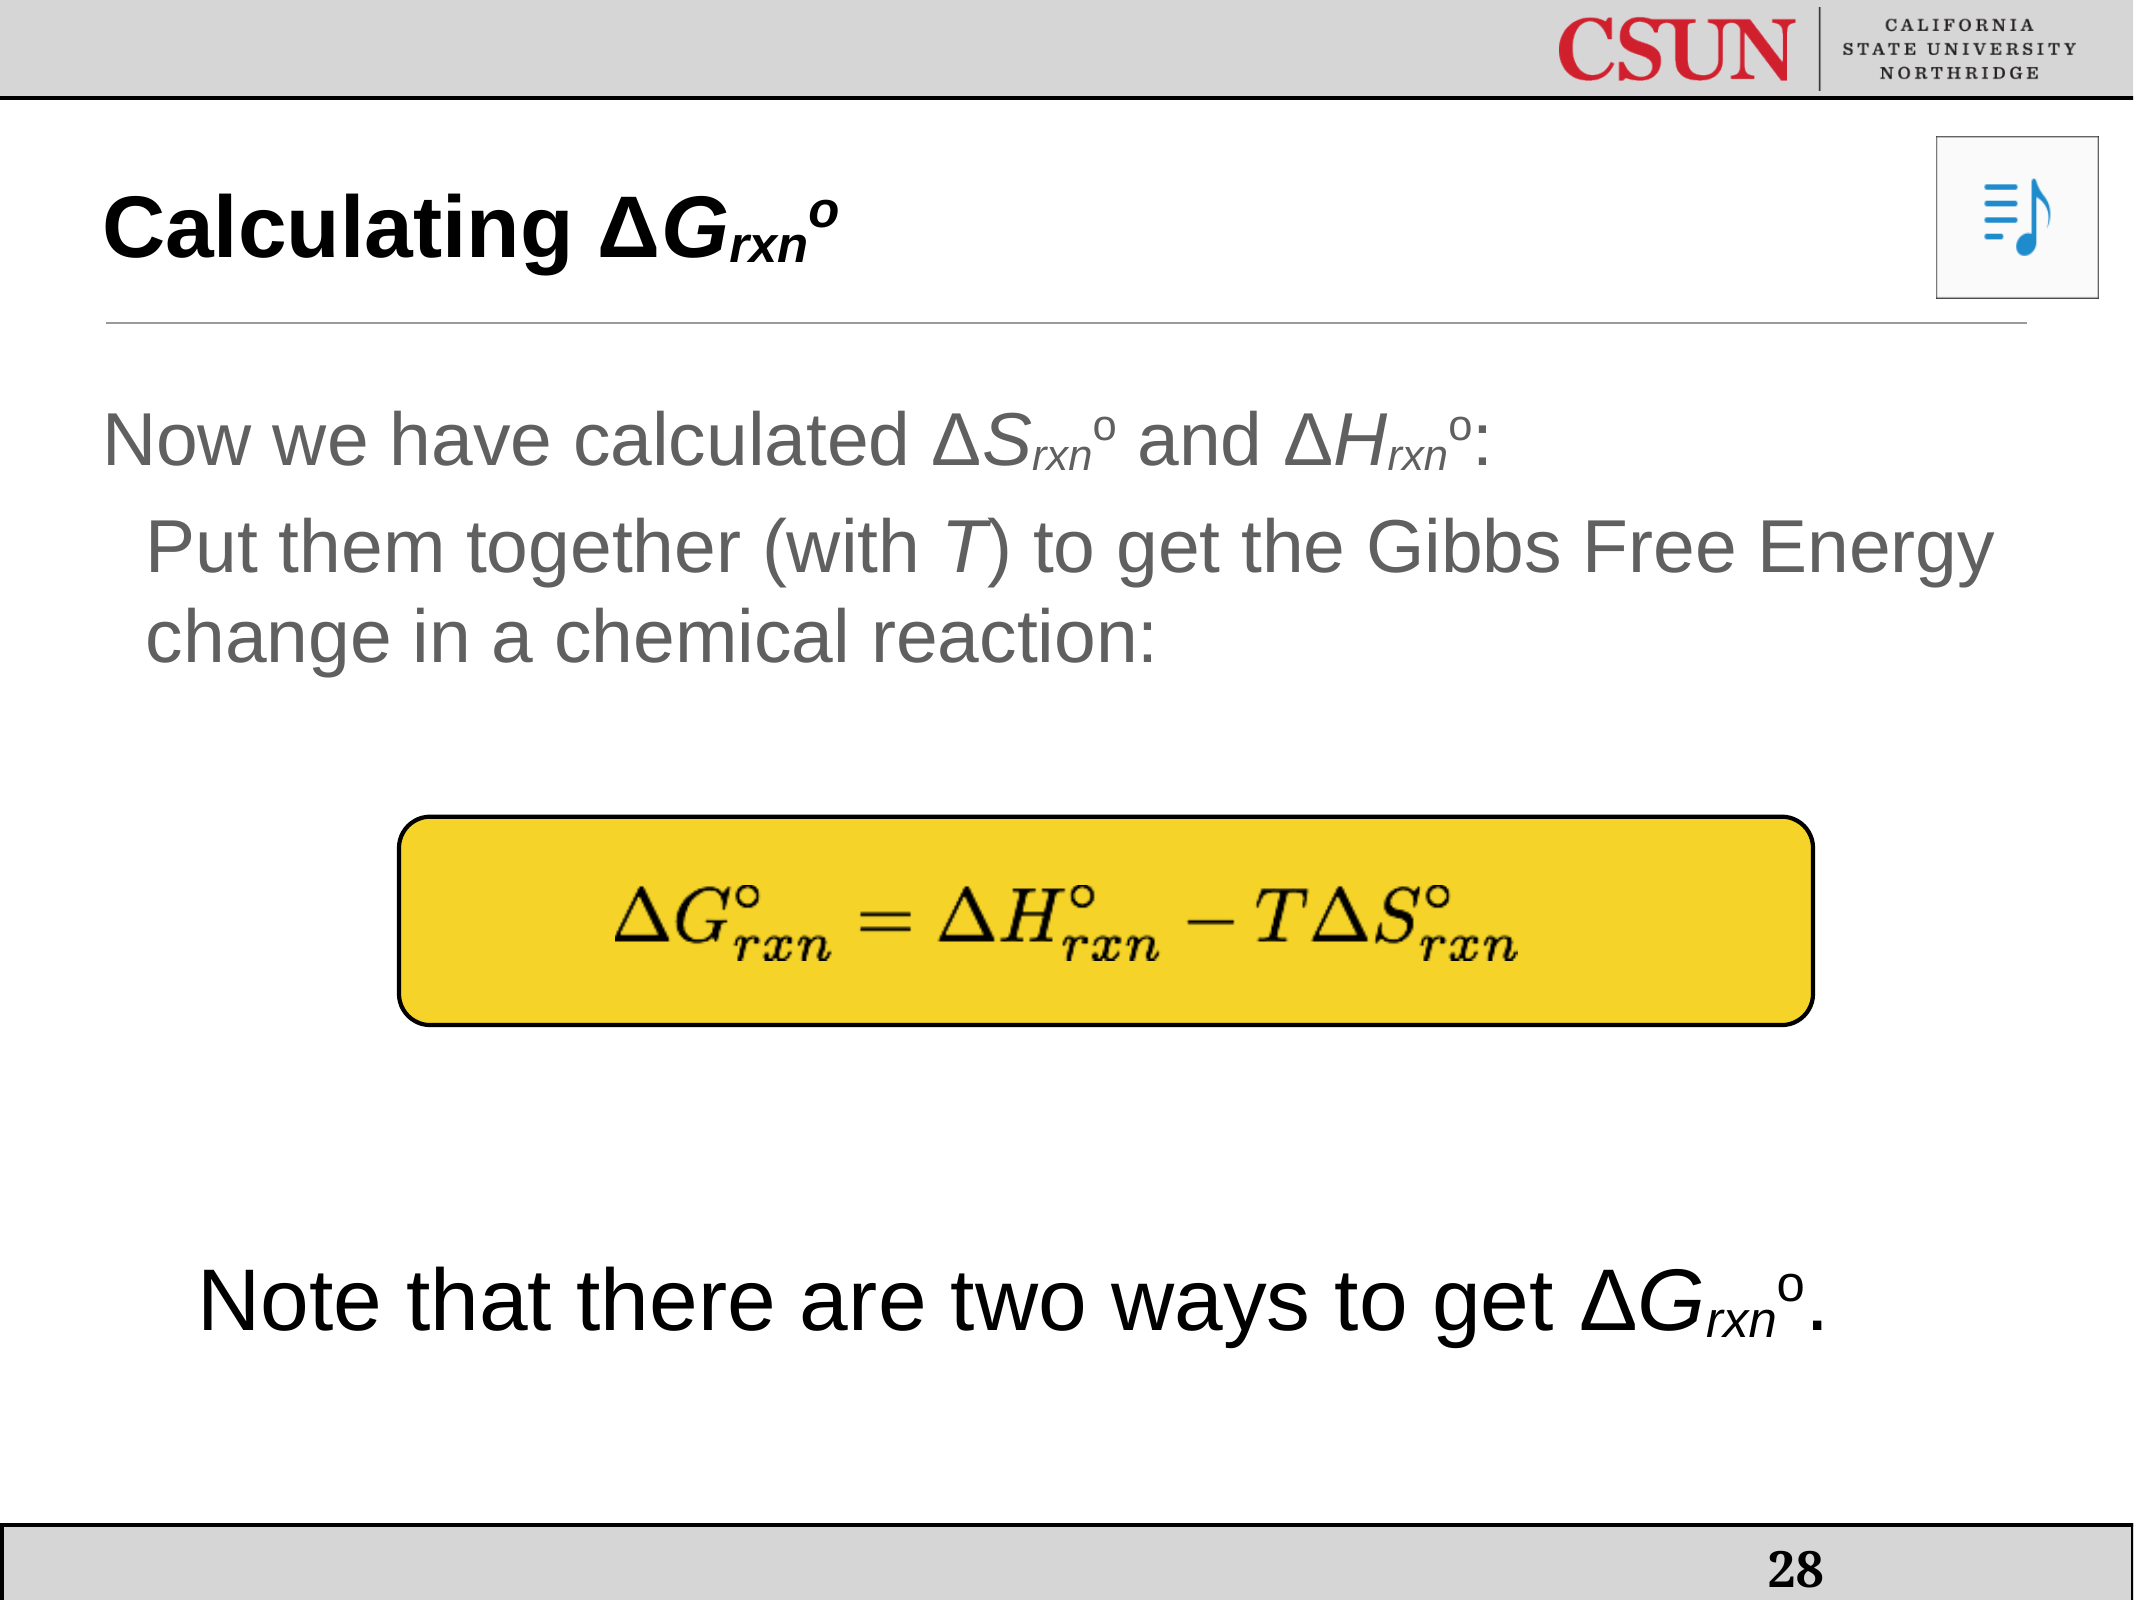

# Calculating ΔGrxno
Now we have calculated ΔSrxno and ΔHrxno:
Put them together (with T) to get the Gibbs Free Energy change in a chemical reaction:
Note that there are two ways to get ΔGrxno.
28